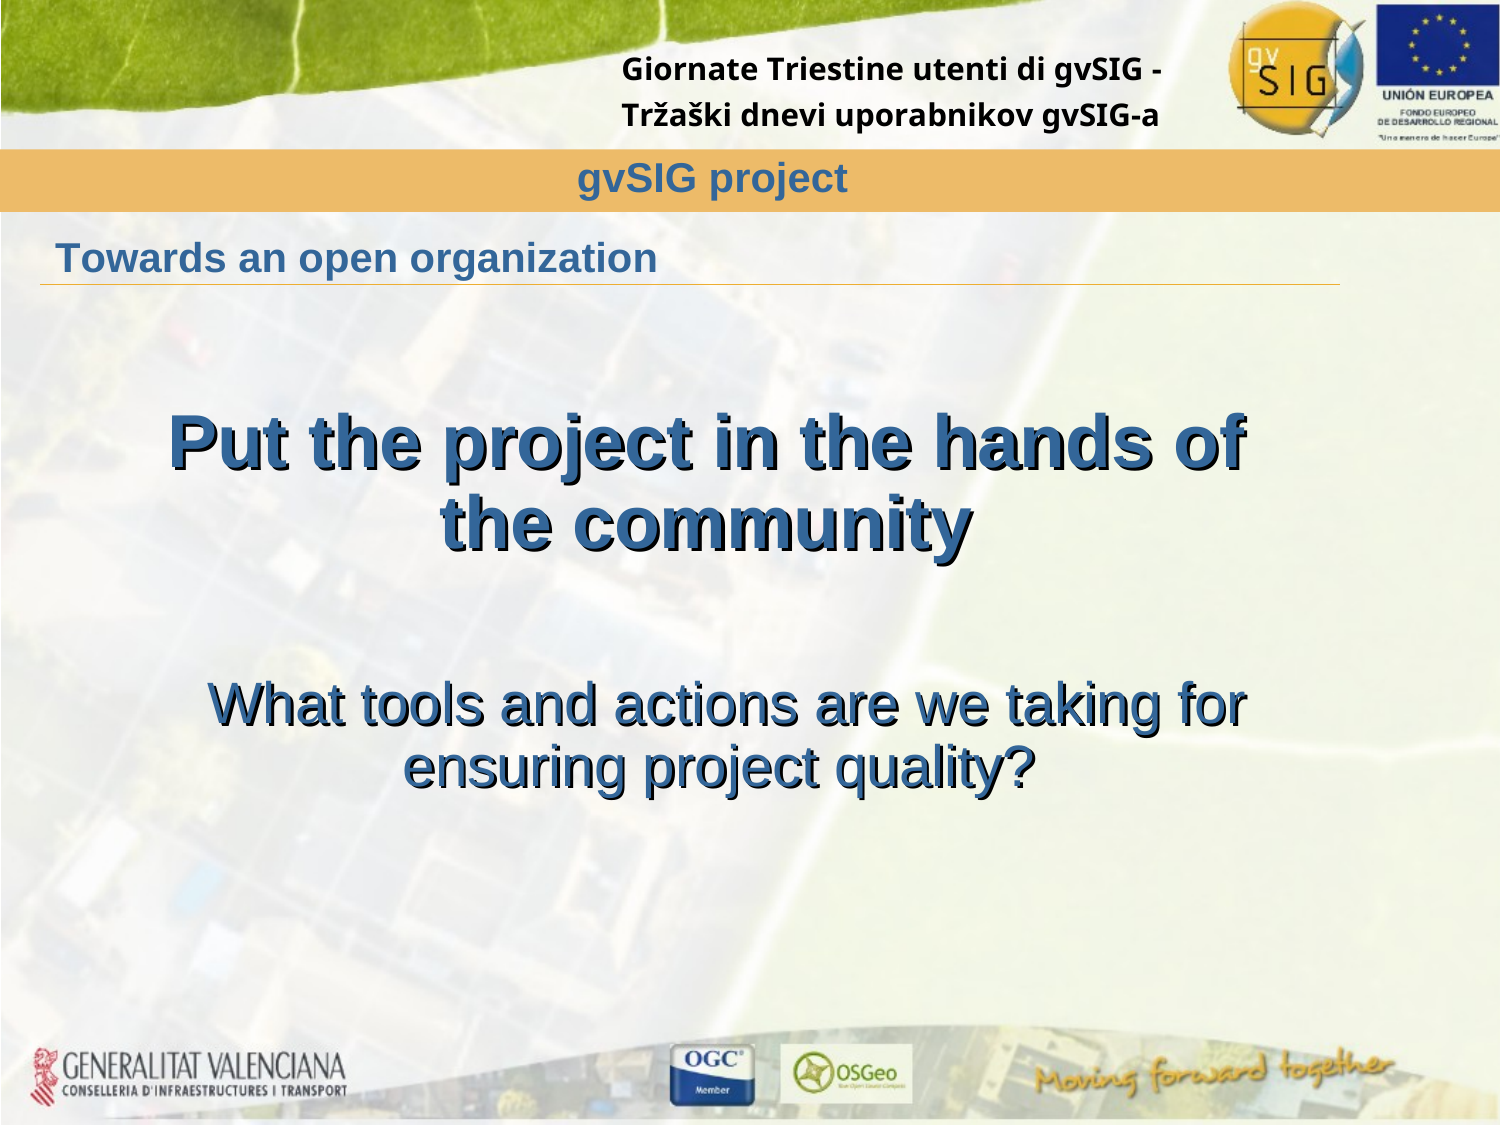

gvSIG project
Towards an open organization
Put the project in the hands of the community
What tools and actions are we taking for ensuring project quality?